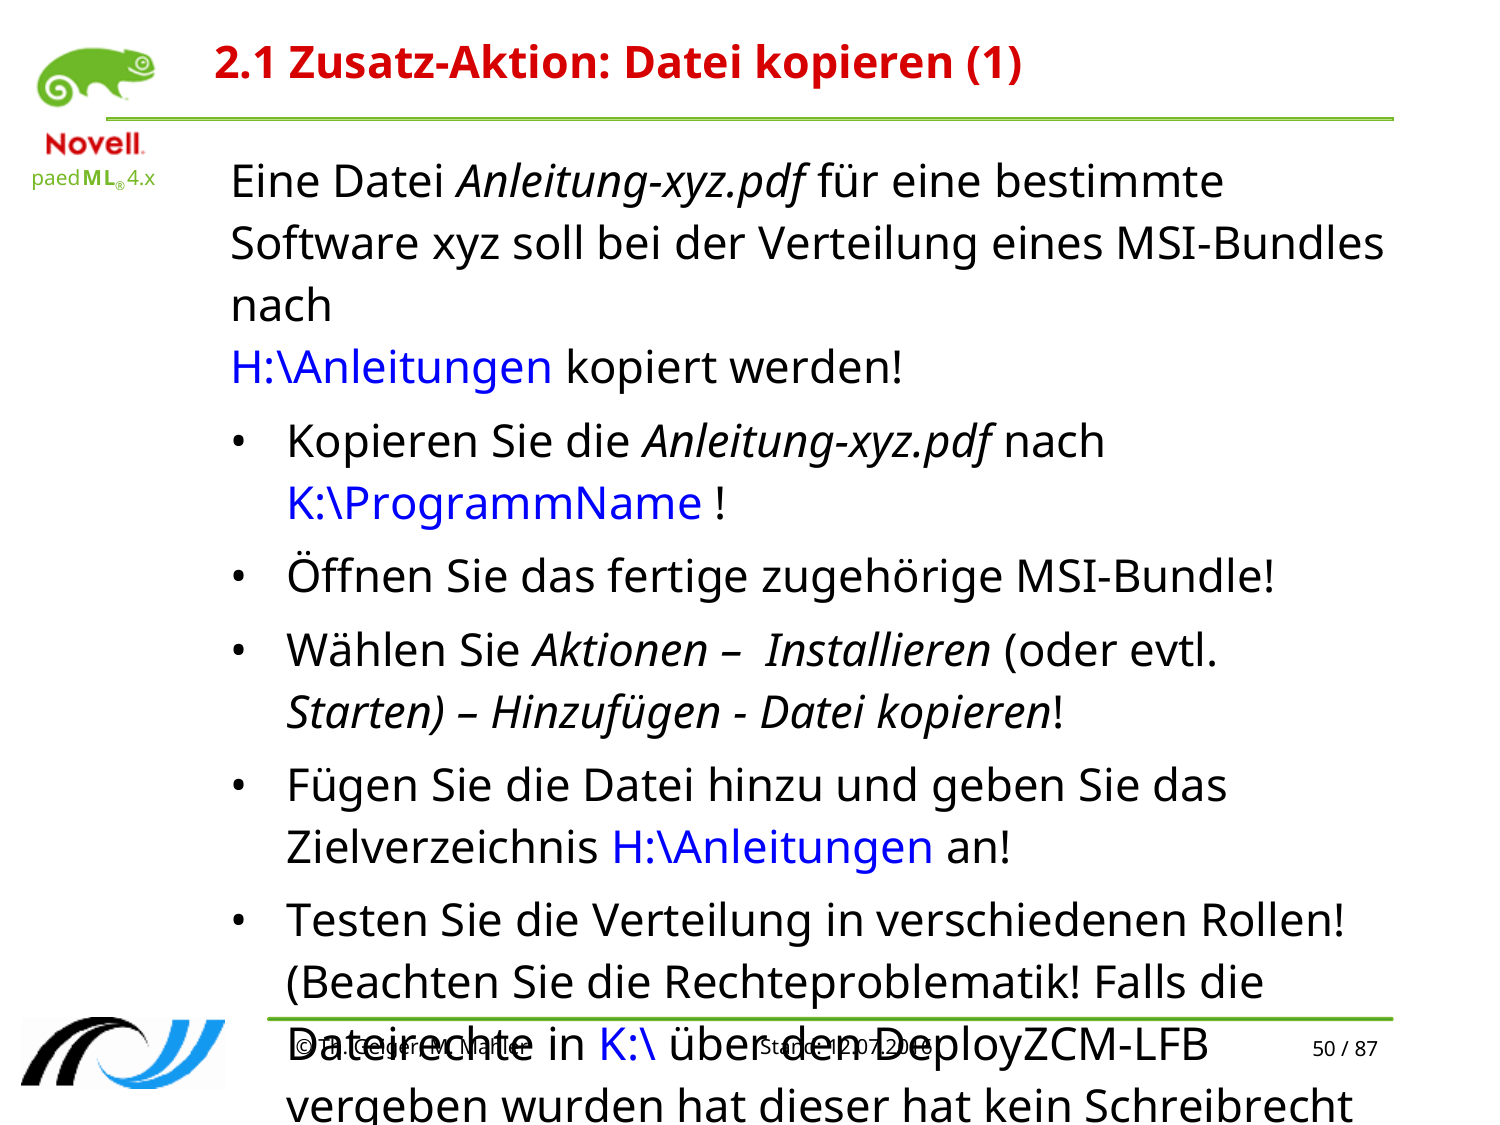

# 2.1 Zusatz-Aktion: Datei kopieren (1)
Eine Datei Anleitung-xyz.pdf für eine bestimmte Software xyz soll bei der Verteilung eines MSI-Bundles nach
H:\Anleitungen kopiert werden!
Kopieren Sie die Anleitung-xyz.pdf nach
K:\ProgrammName !
Öffnen Sie das fertige zugehörige MSI-Bundle!
Wählen Sie Aktionen – Installieren (oder evtl. Starten) – Hinzufügen - Datei kopieren!
Fügen Sie die Datei hinzu und geben Sie das Zielverzeichnis H:\Anleitungen an!
Testen Sie die Verteilung in verschiedenen Rollen!
(Beachten Sie die Rechteproblematik! Falls die Dateirechte in K:\ über den DeployZCM-LFB vergeben wurden hat dieser hat kein Schreibrecht in H:\!)
© Th. Geiger, M. Mahler
12.07.2016
50